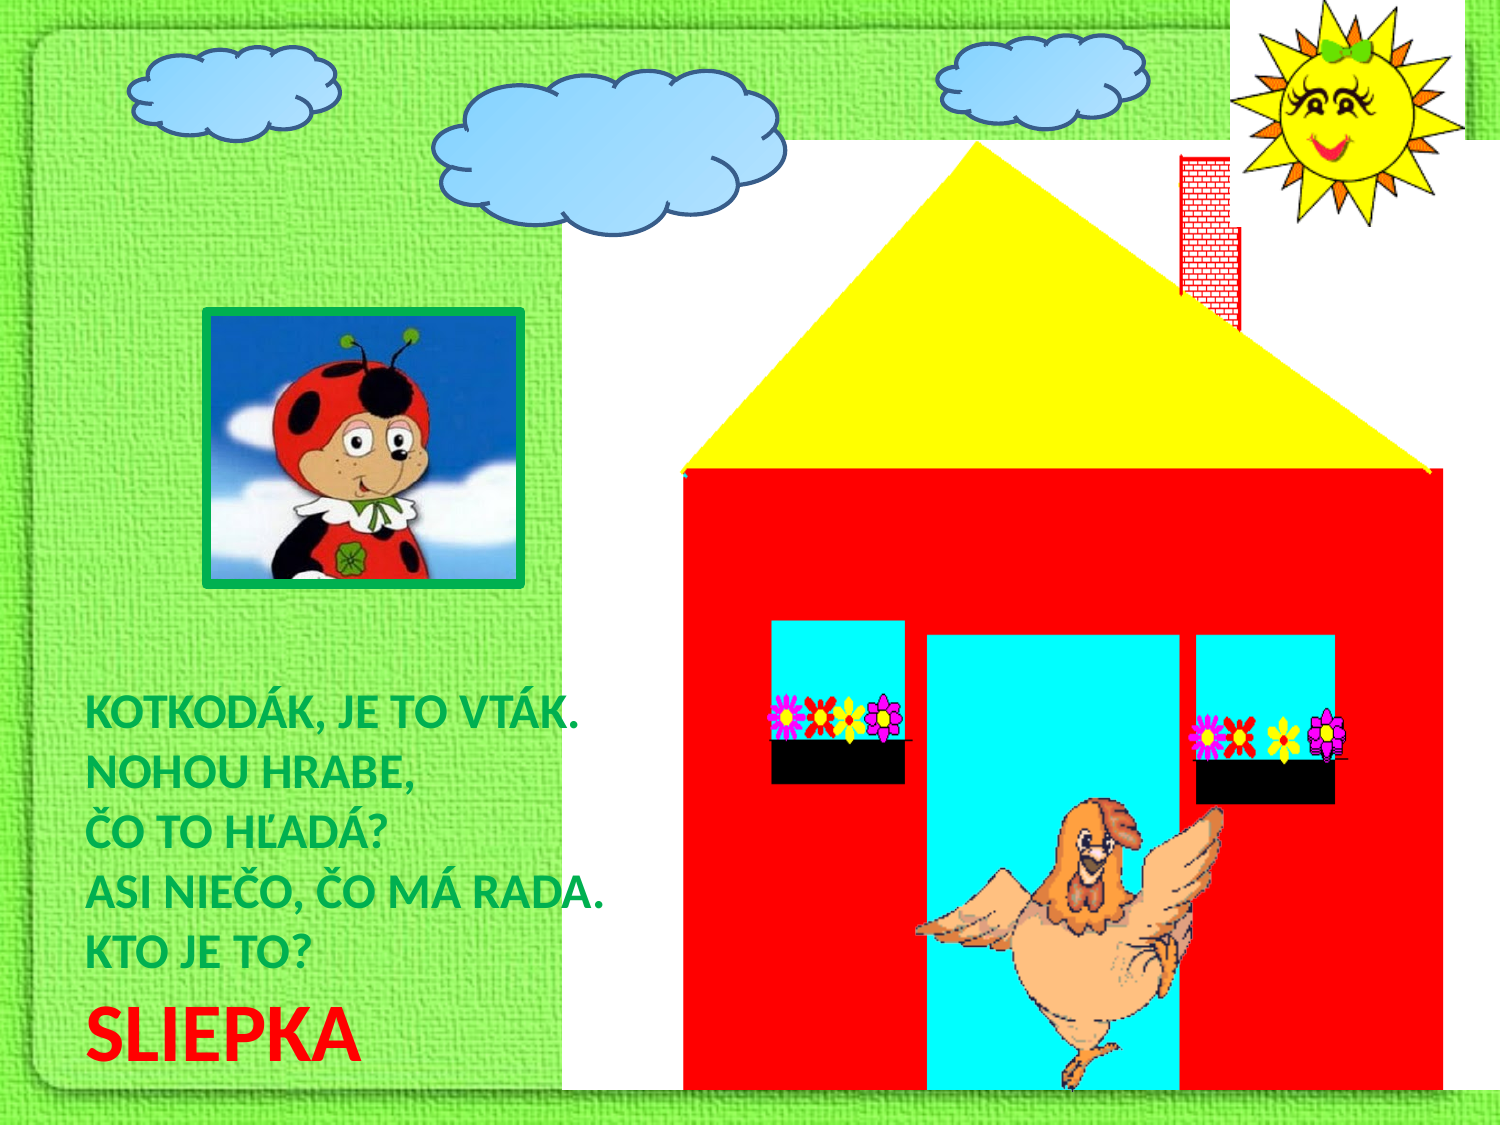

KOTKODÁK, JE TO VTÁK.
NOHOU HRABE,
ČO TO HĽADÁ?
ASI NIEČO, ČO MÁ RADA.
KTO JE TO?
SLIEPKA